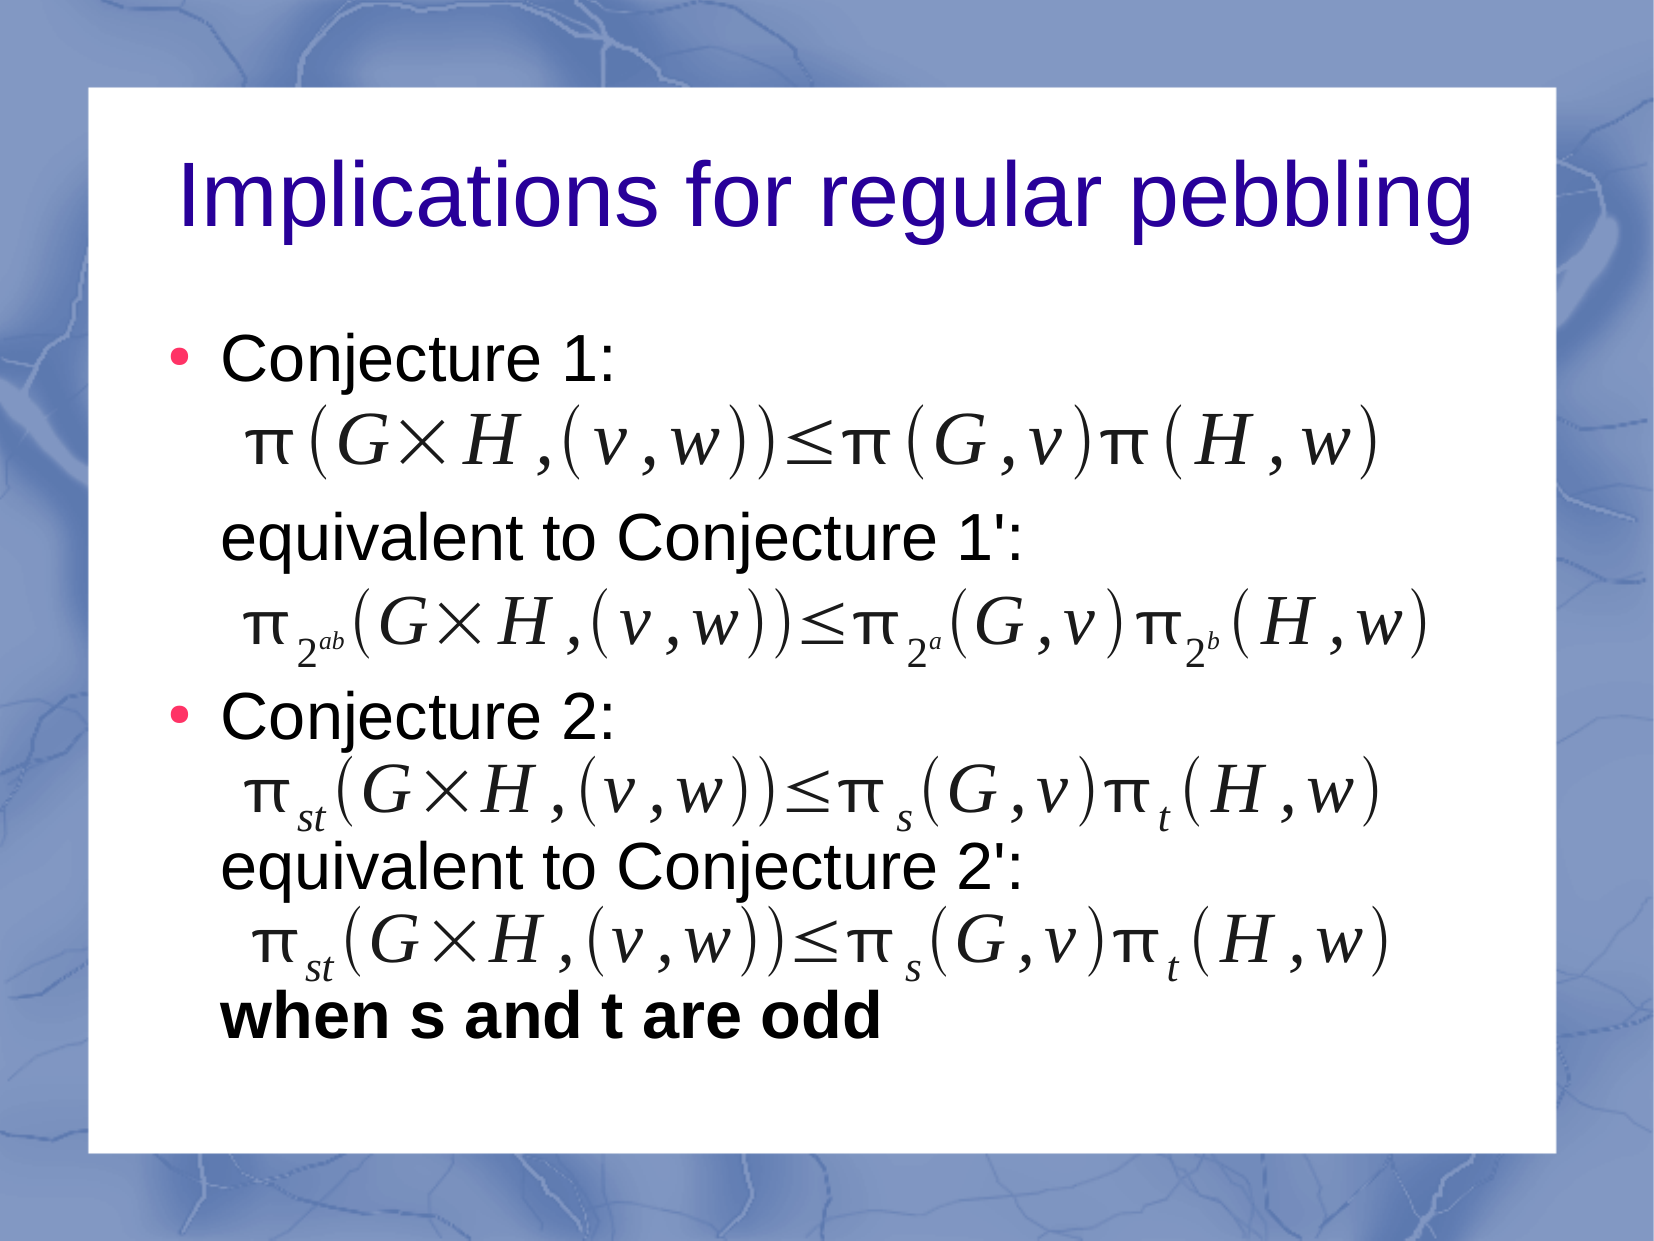

# Implications for regular pebbling
Conjecture 1:
equivalent to Conjecture 1':
Conjecture 2:
equivalent to Conjecture 2':
when s and t are odd